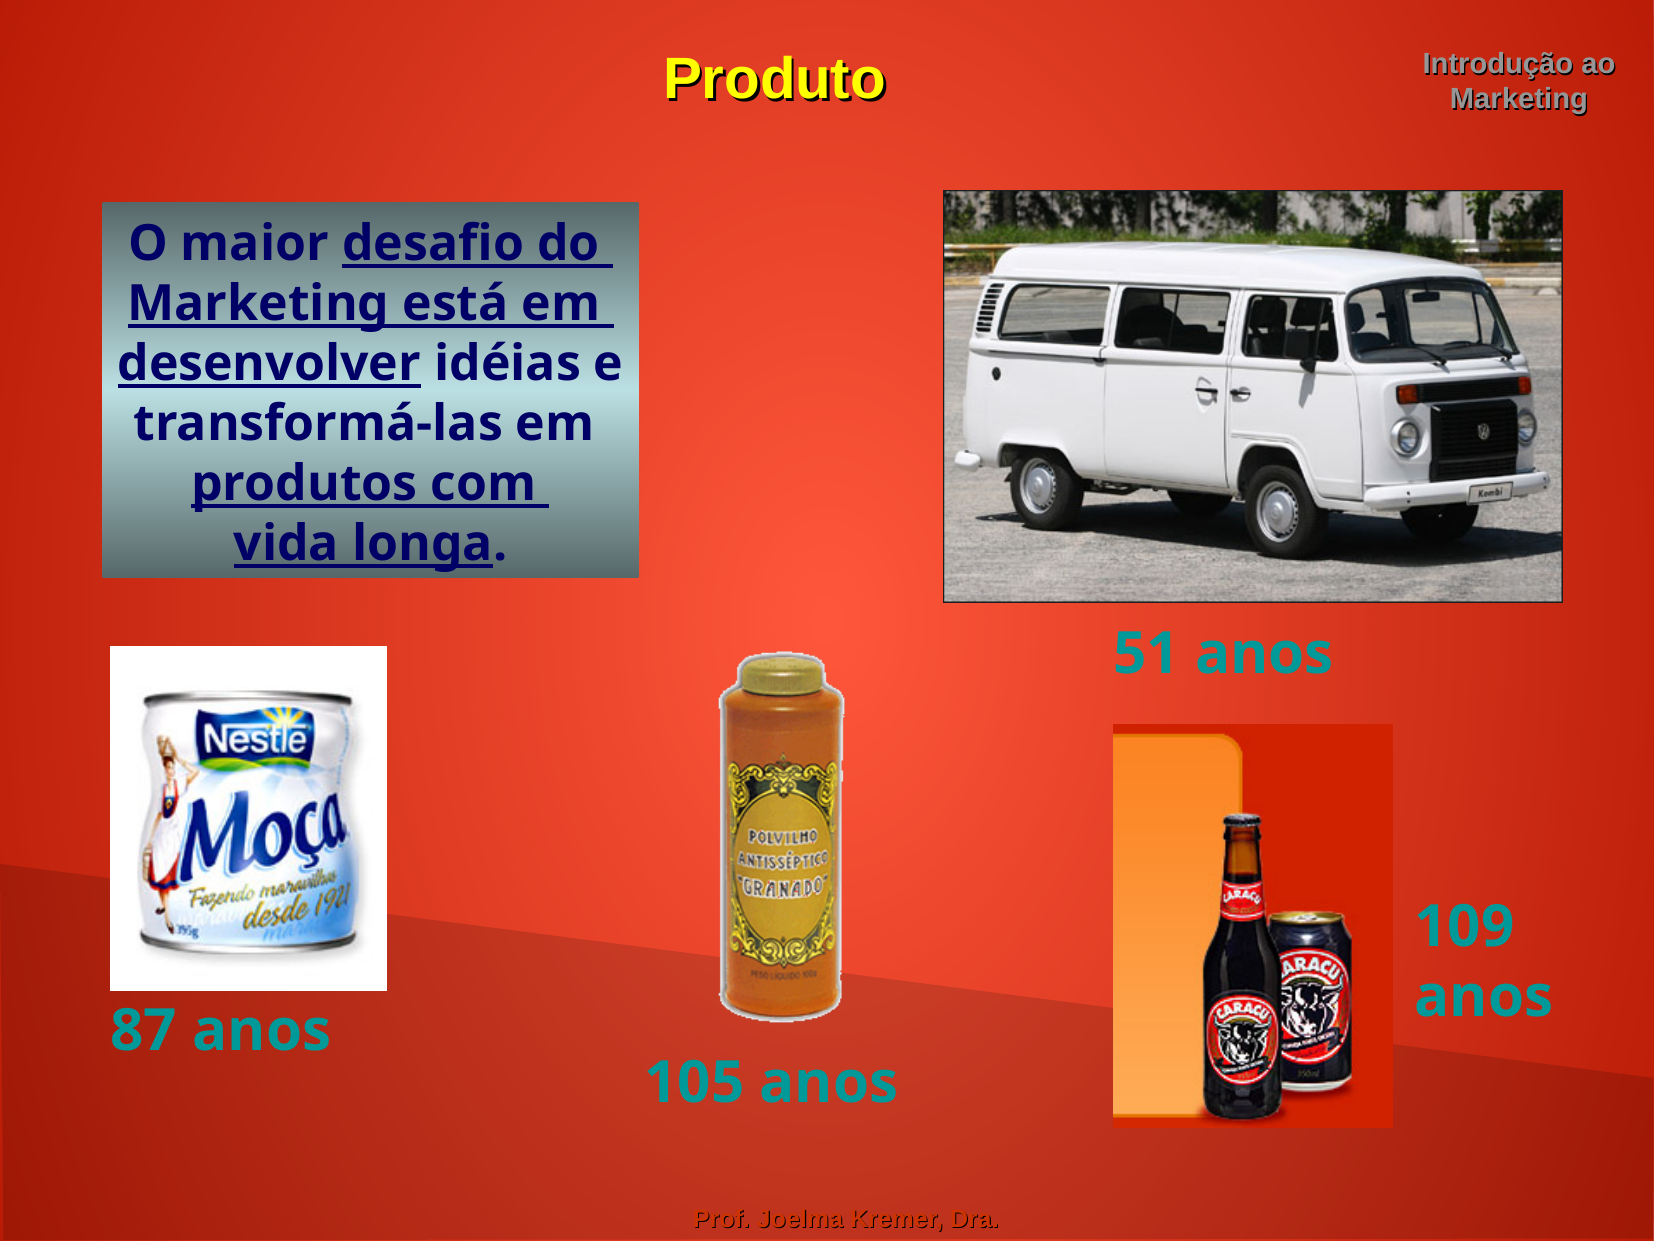

# Introdução ao Marketing
Produto
O maior desafio do
Marketing está em
desenvolver idéias e
transformá-las em
produtos com
vida longa.
51 anos
109
anos
87 anos
105 anos
Prof. Joelma Kremer, Dra.